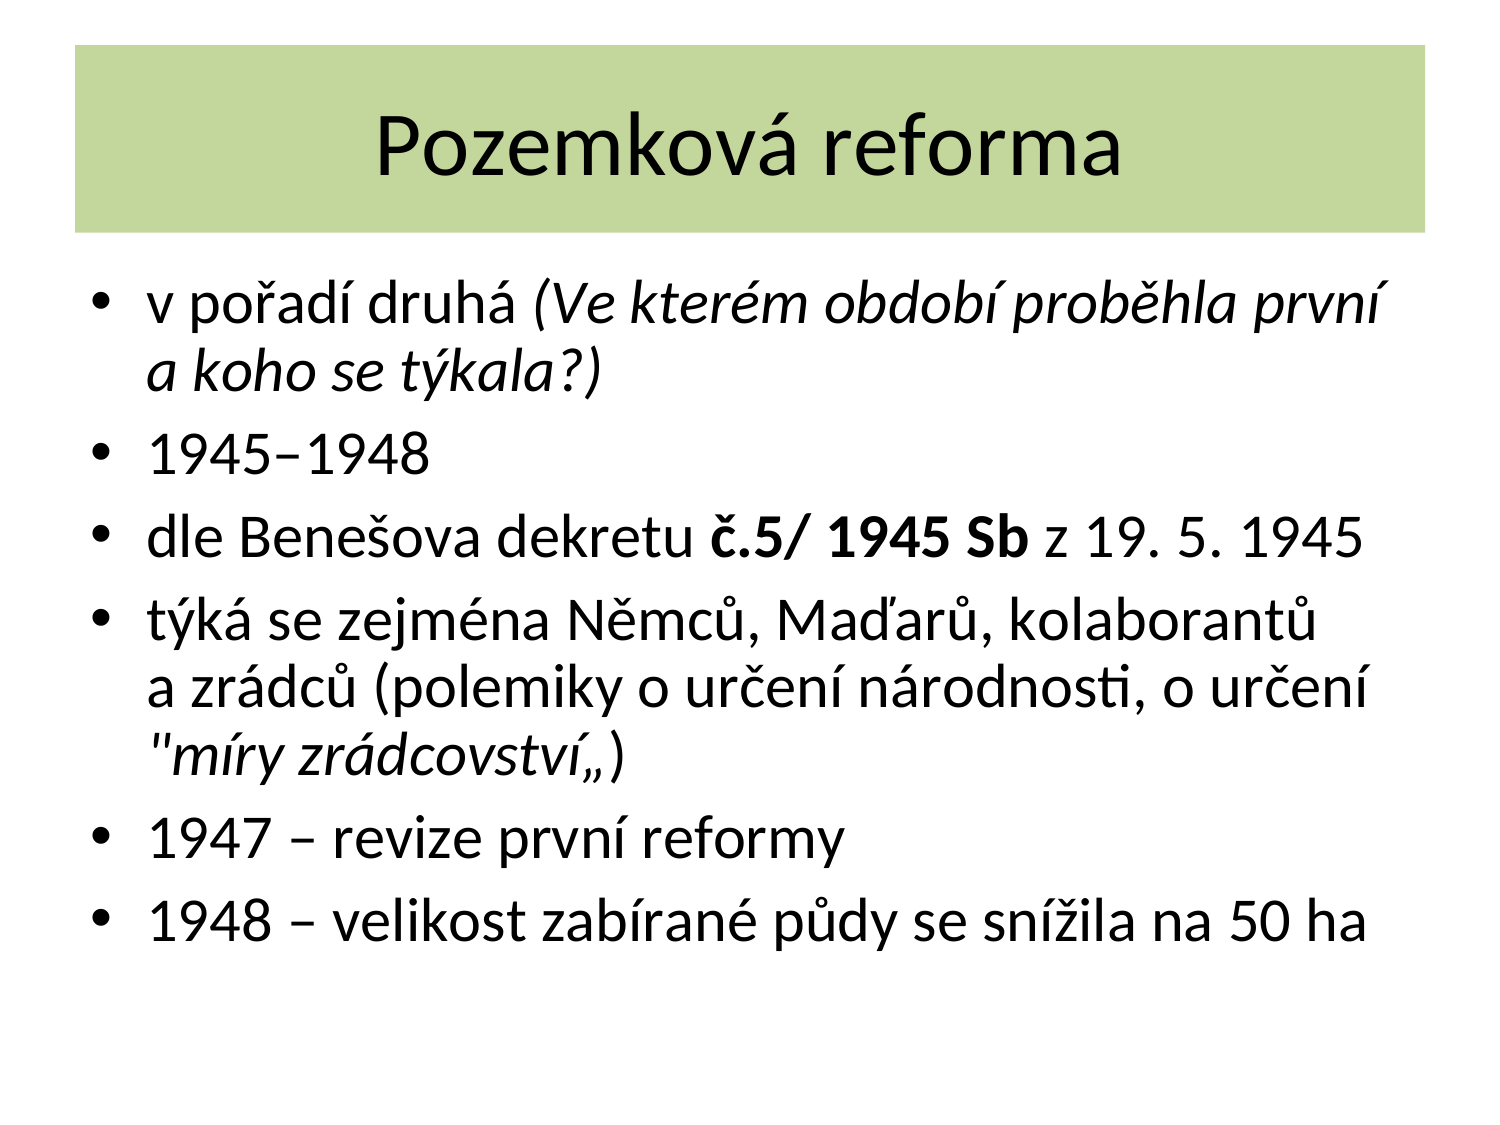

# Pozemková reforma
v pořadí druhá (Ve kterém období proběhla první a koho se týkala?)
1945–1948
dle Benešova dekretu č.5/ 1945 Sb z 19. 5. 1945
týká se zejména Němců, Maďarů, kolaborantů
a zrádců (polemiky o určení národnosti, o určení "míry zrádcovství„)
1947 – revize první reformy
1948 – velikost zabírané půdy se snížila na 50 ha